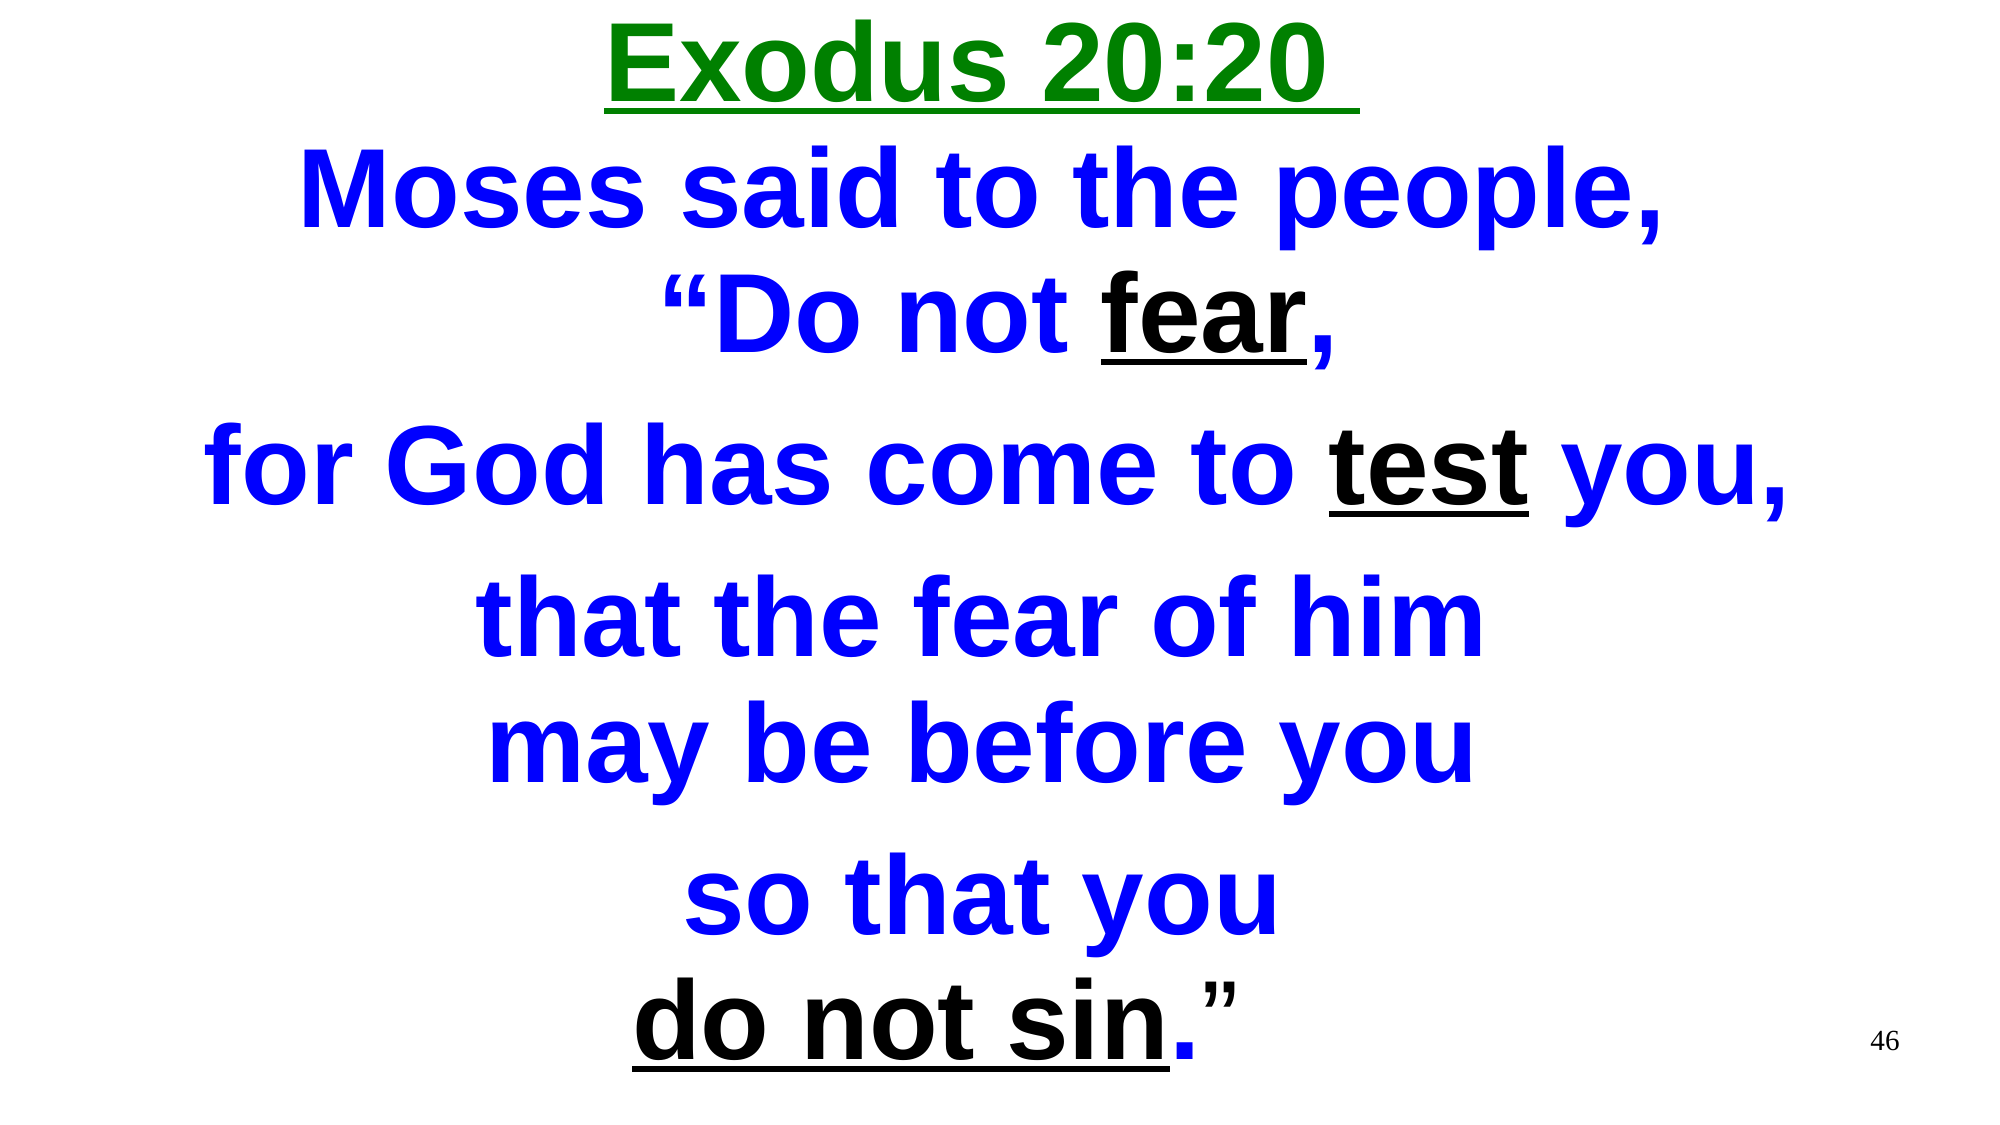

# Exodus 20:20  Moses said to the people, “Do not fear,
 for God has come to test you,
that the fear of him
may be before you
so that you
do not sin.”
46